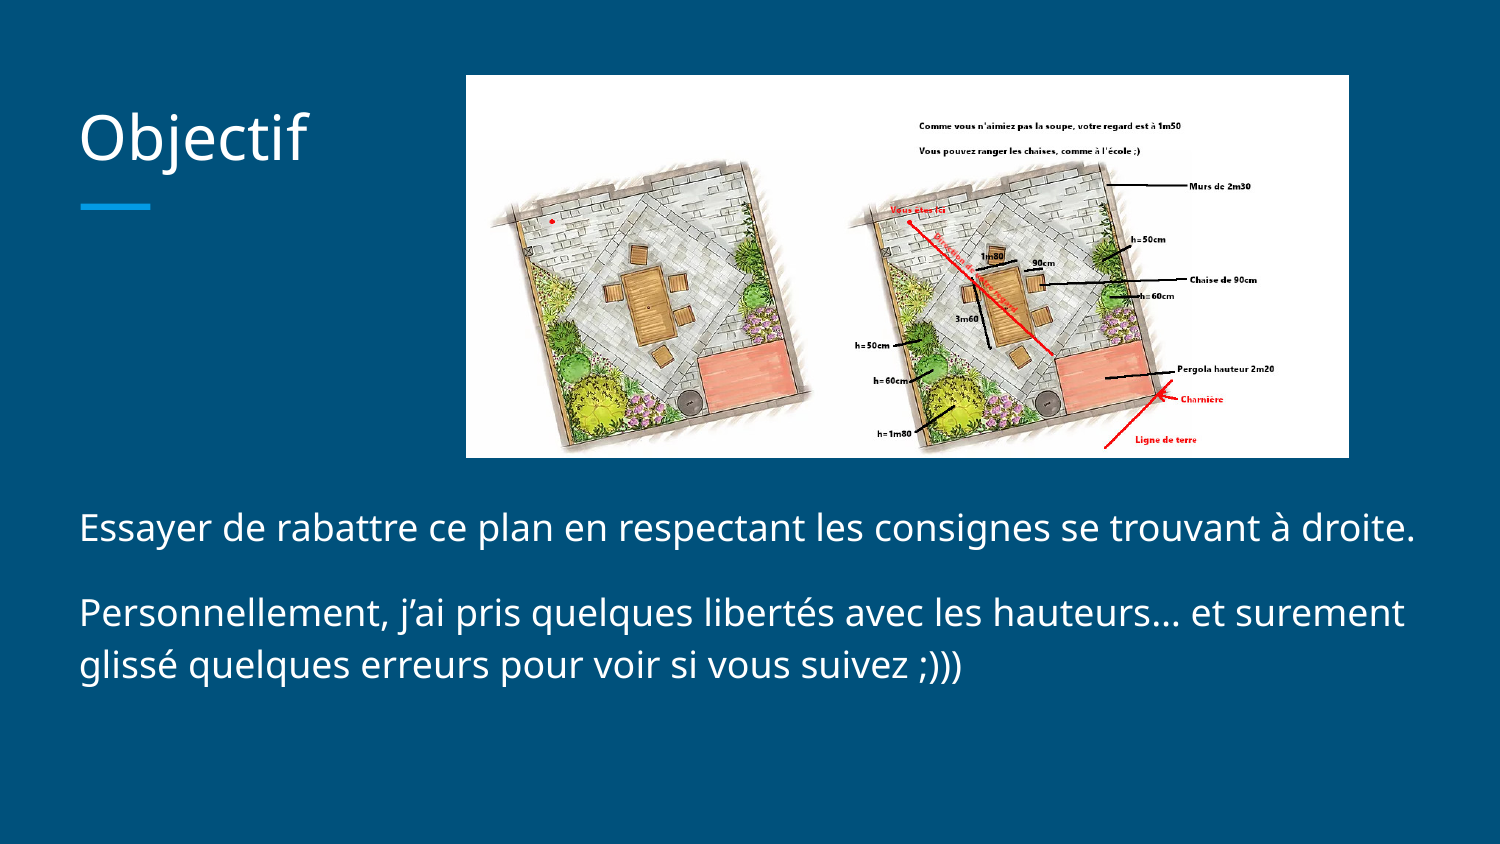

# Objectif
Essayer de rabattre ce plan en respectant les consignes se trouvant à droite.
Personnellement, j’ai pris quelques libertés avec les hauteurs… et surement glissé quelques erreurs pour voir si vous suivez ;)))